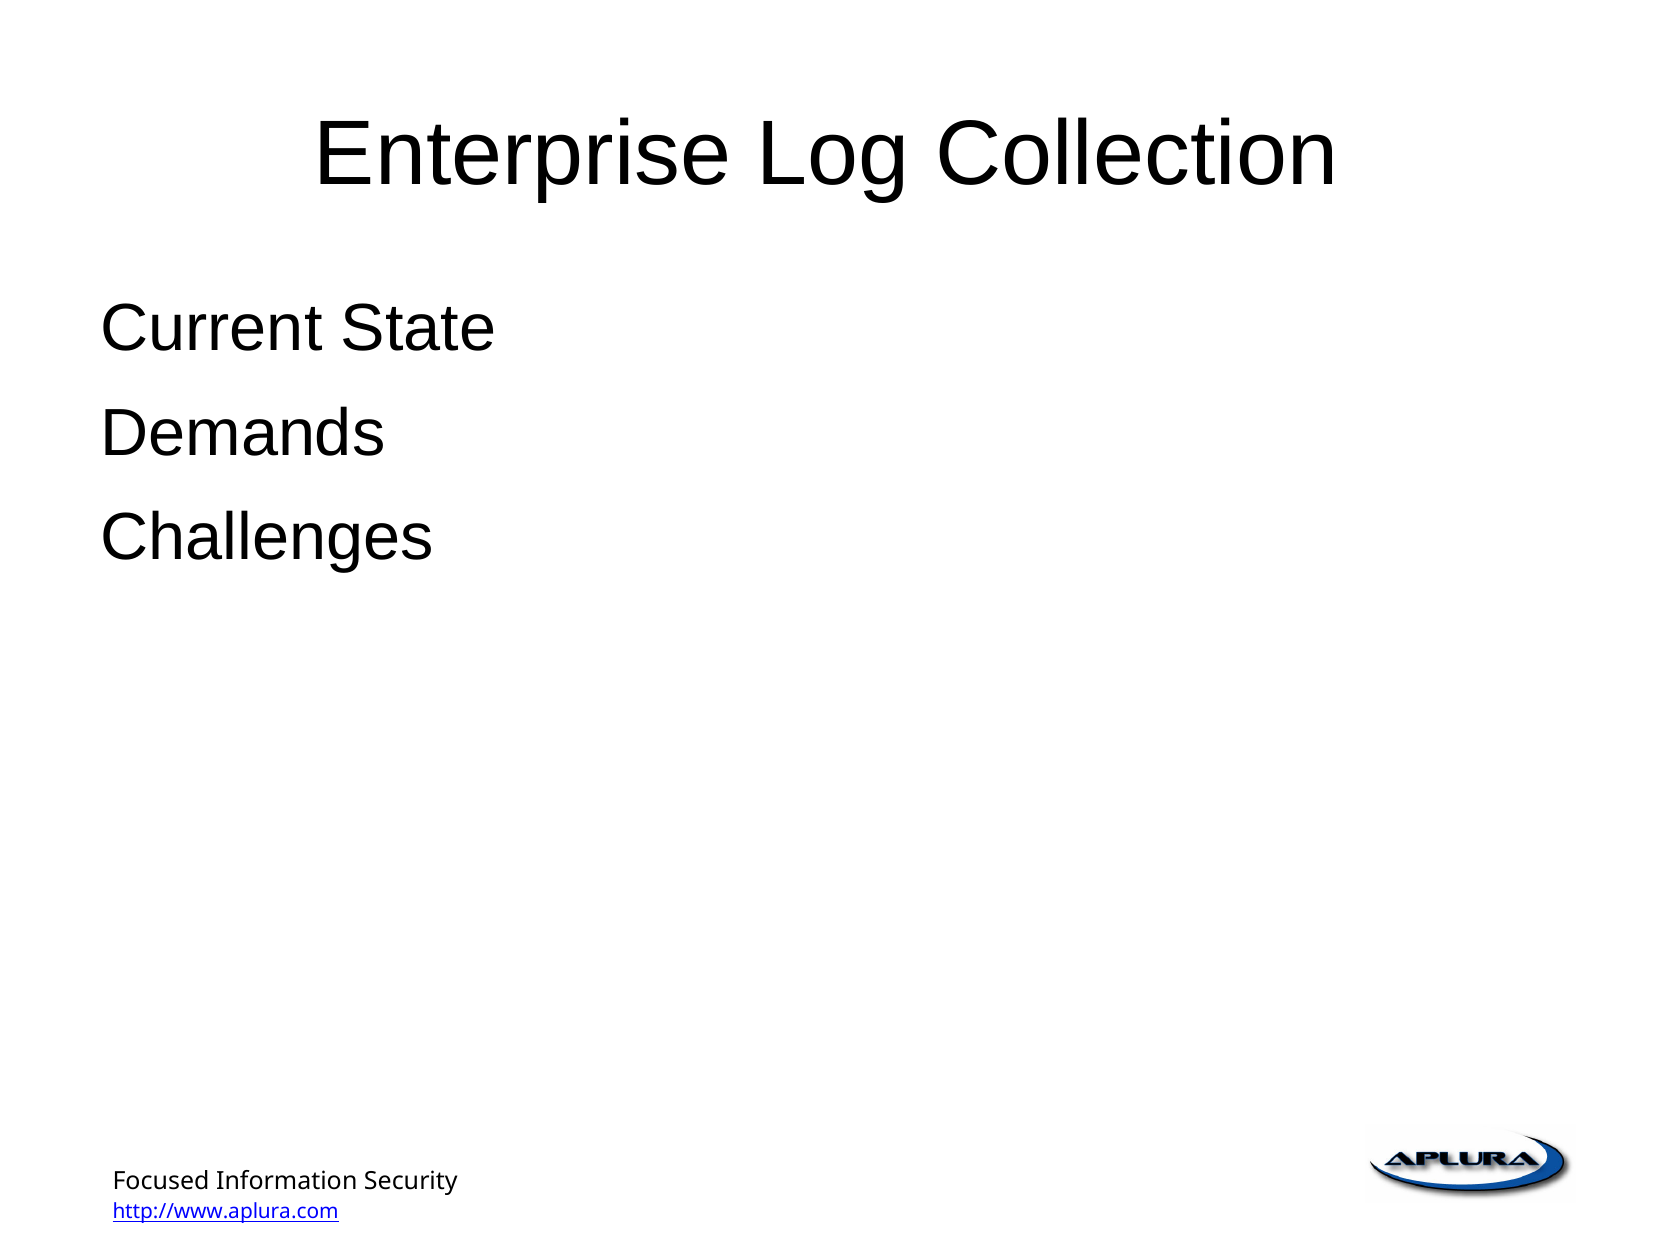

# Enterprise Log Collection
Current State
Demands
Challenges